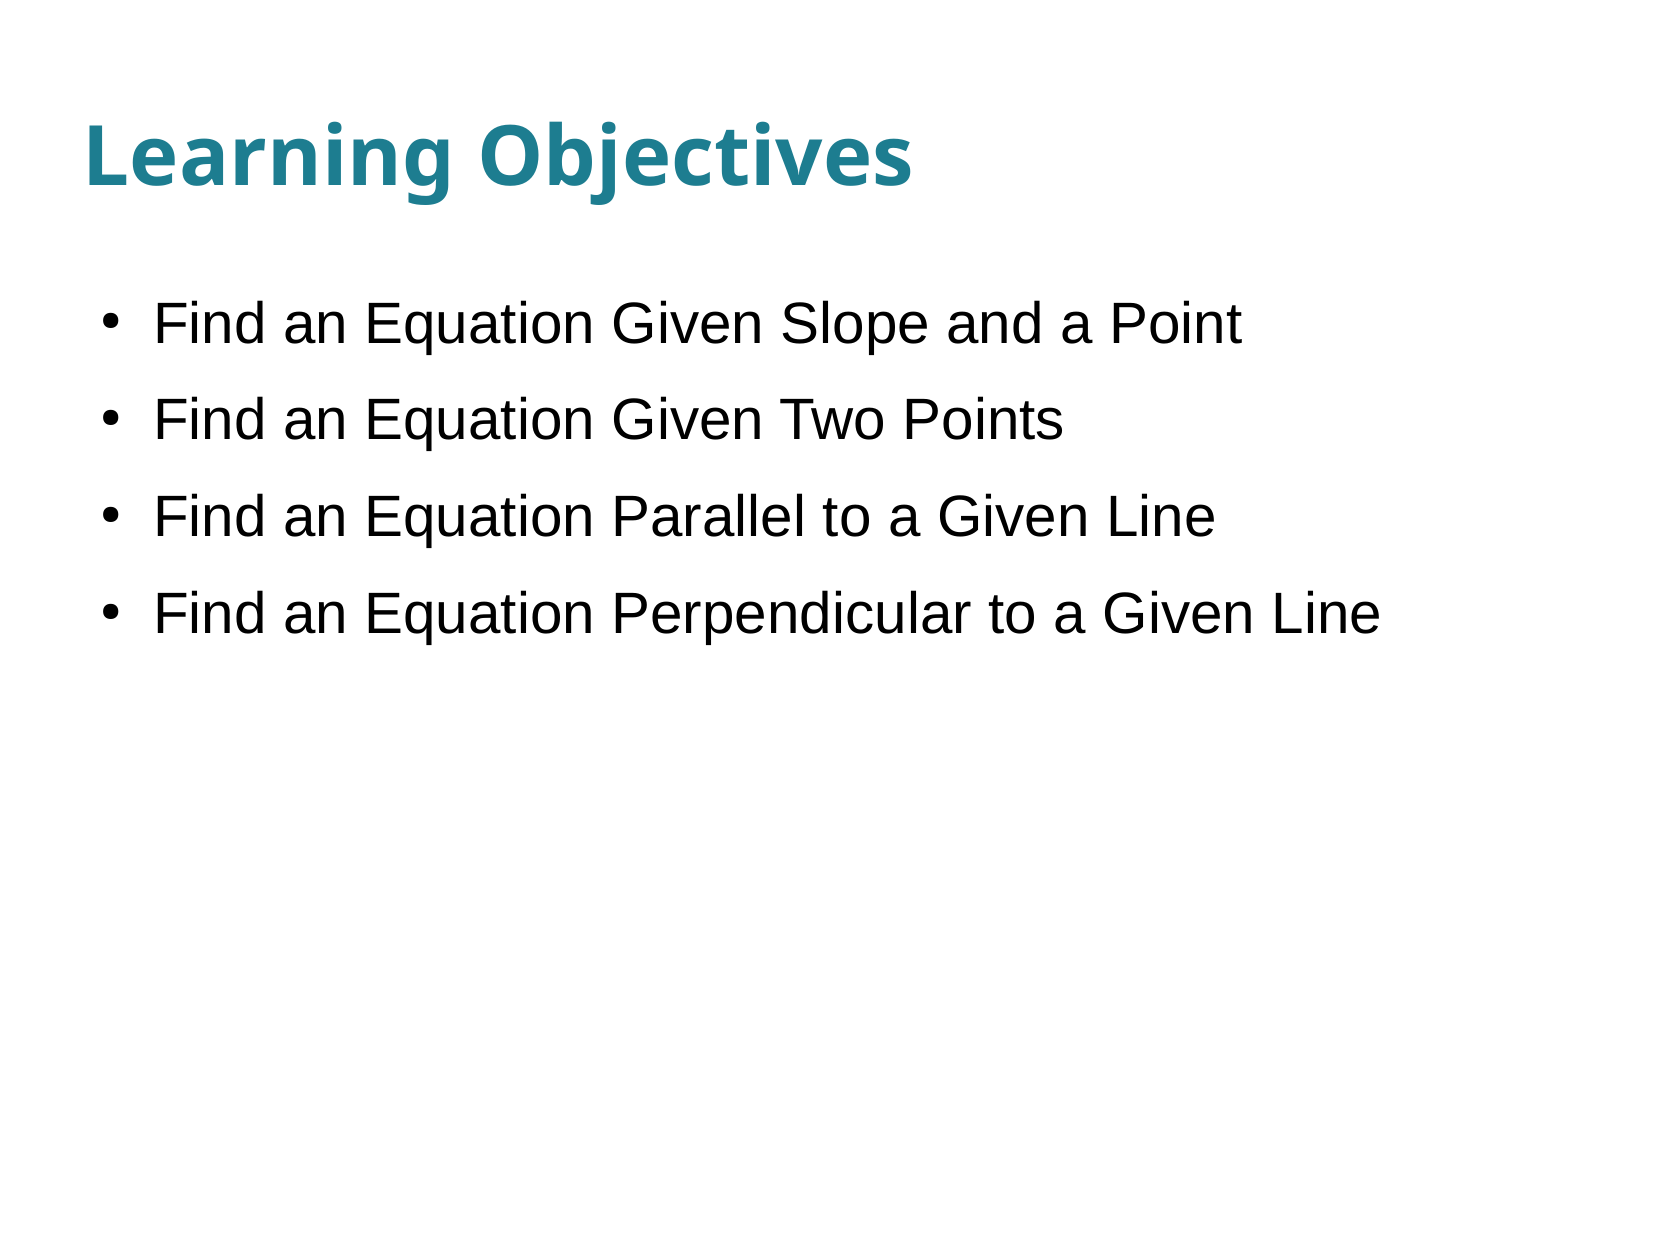

# Learning Objectives
Find an Equation Given Slope and a Point
Find an Equation Given Two Points
Find an Equation Parallel to a Given Line
Find an Equation Perpendicular to a Given Line